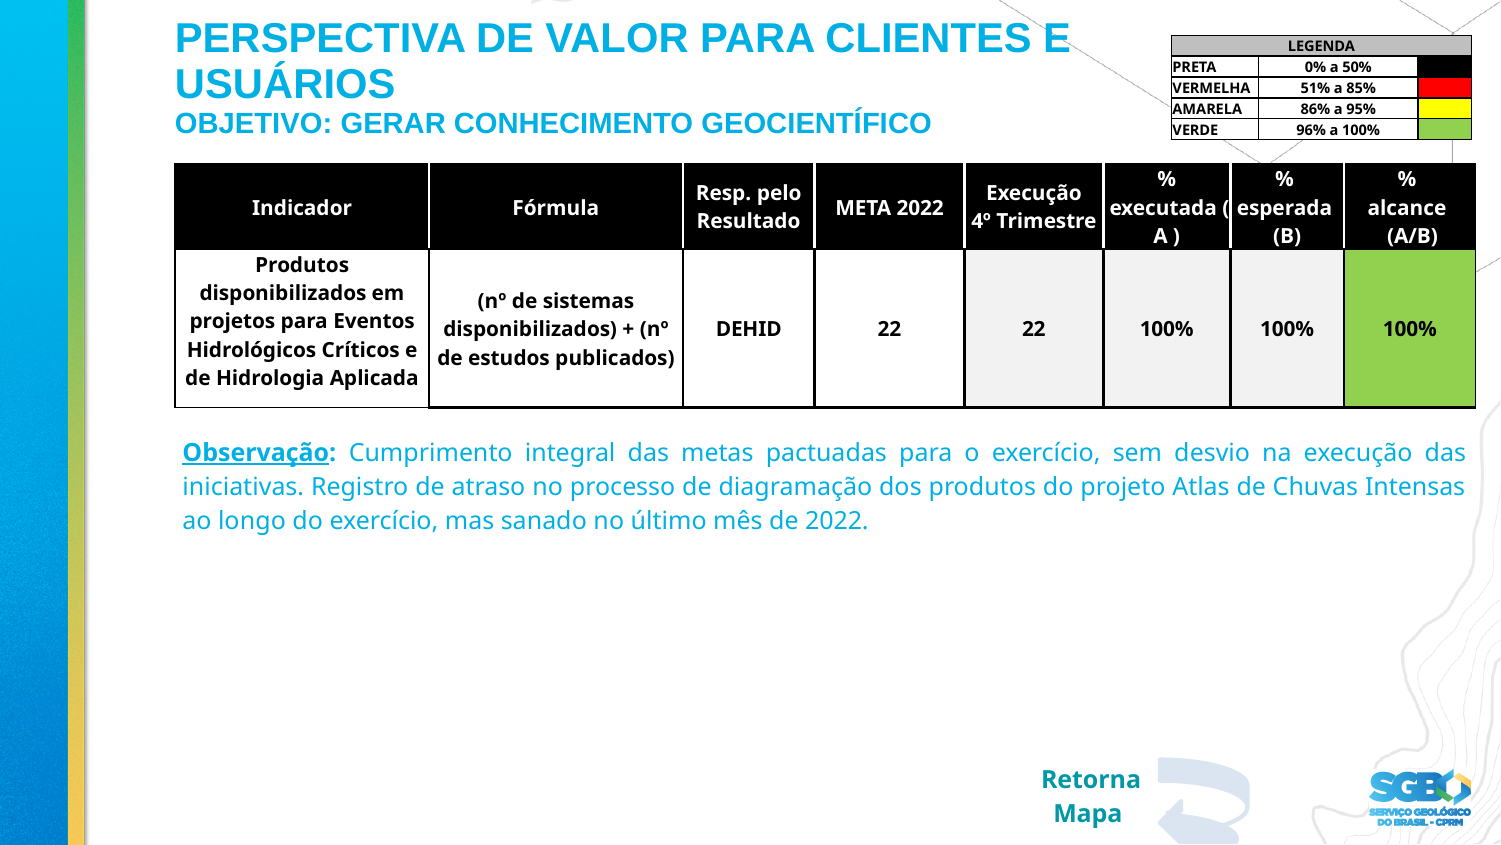

PERSPECTIVA DE VALOR PARA CLIENTES E USUÁRIOS
OBJETIVO: GERAR CONHECIMENTO GEOCIENTÍFICO
PERSPECTIVA DE VALOR PARA CLIENTES E USUÁRIOS
| LEGENDA | | |
| --- | --- | --- |
| PRETA | 0% a 50% | |
| VERMELHA | 51% a 85% | |
| AMARELA | 86% a 95% | |
| VERDE | 96% a 100% | |
| Indicador | Fórmula | Resp. pelo Resultado | META 2022 | Execução 4º Trimestre | % executada ( A ) | % esperada (B) | % alcance (A/B) |
| --- | --- | --- | --- | --- | --- | --- | --- |
| Produtos disponibilizados em projetos para Eventos Hidrológicos Críticos e de Hidrologia Aplicada ​ | (nº de sistemas disponibilizados) + (nº de estudos publicados) | DEHID | 22 | 22 | 100% | 100% | 100% |
Observação: Cumprimento integral das metas pactuadas para o exercício, sem desvio na execução das iniciativas. Registro de atraso no processo de diagramação dos produtos do projeto Atlas de Chuvas Intensas ao longo do exercício, mas sanado no último mês de 2022.
Retorna Mapa